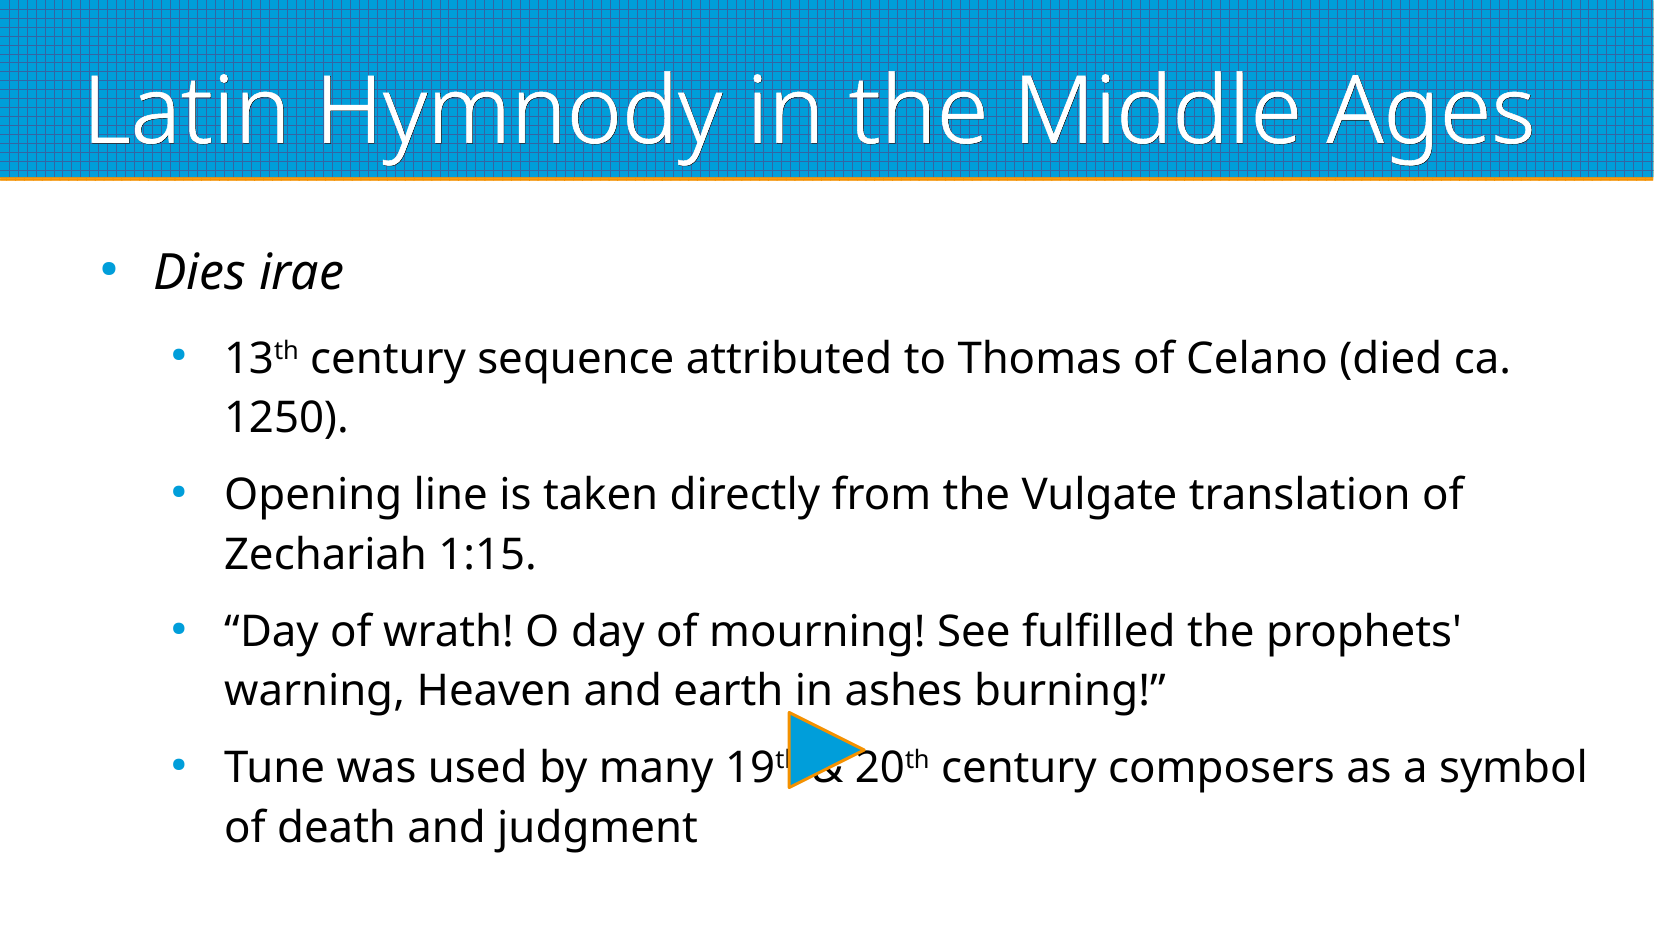

# Latin Hymnody in the Middle Ages
Dies irae
13th century sequence attributed to Thomas of Celano (died ca. 1250).
Opening line is taken directly from the Vulgate translation of Zechariah 1:15.
“Day of wrath! O day of mourning! See fulfilled the prophets' warning, Heaven and earth in ashes burning!”
Tune was used by many 19th & 20th century composers as a symbol of death and judgment